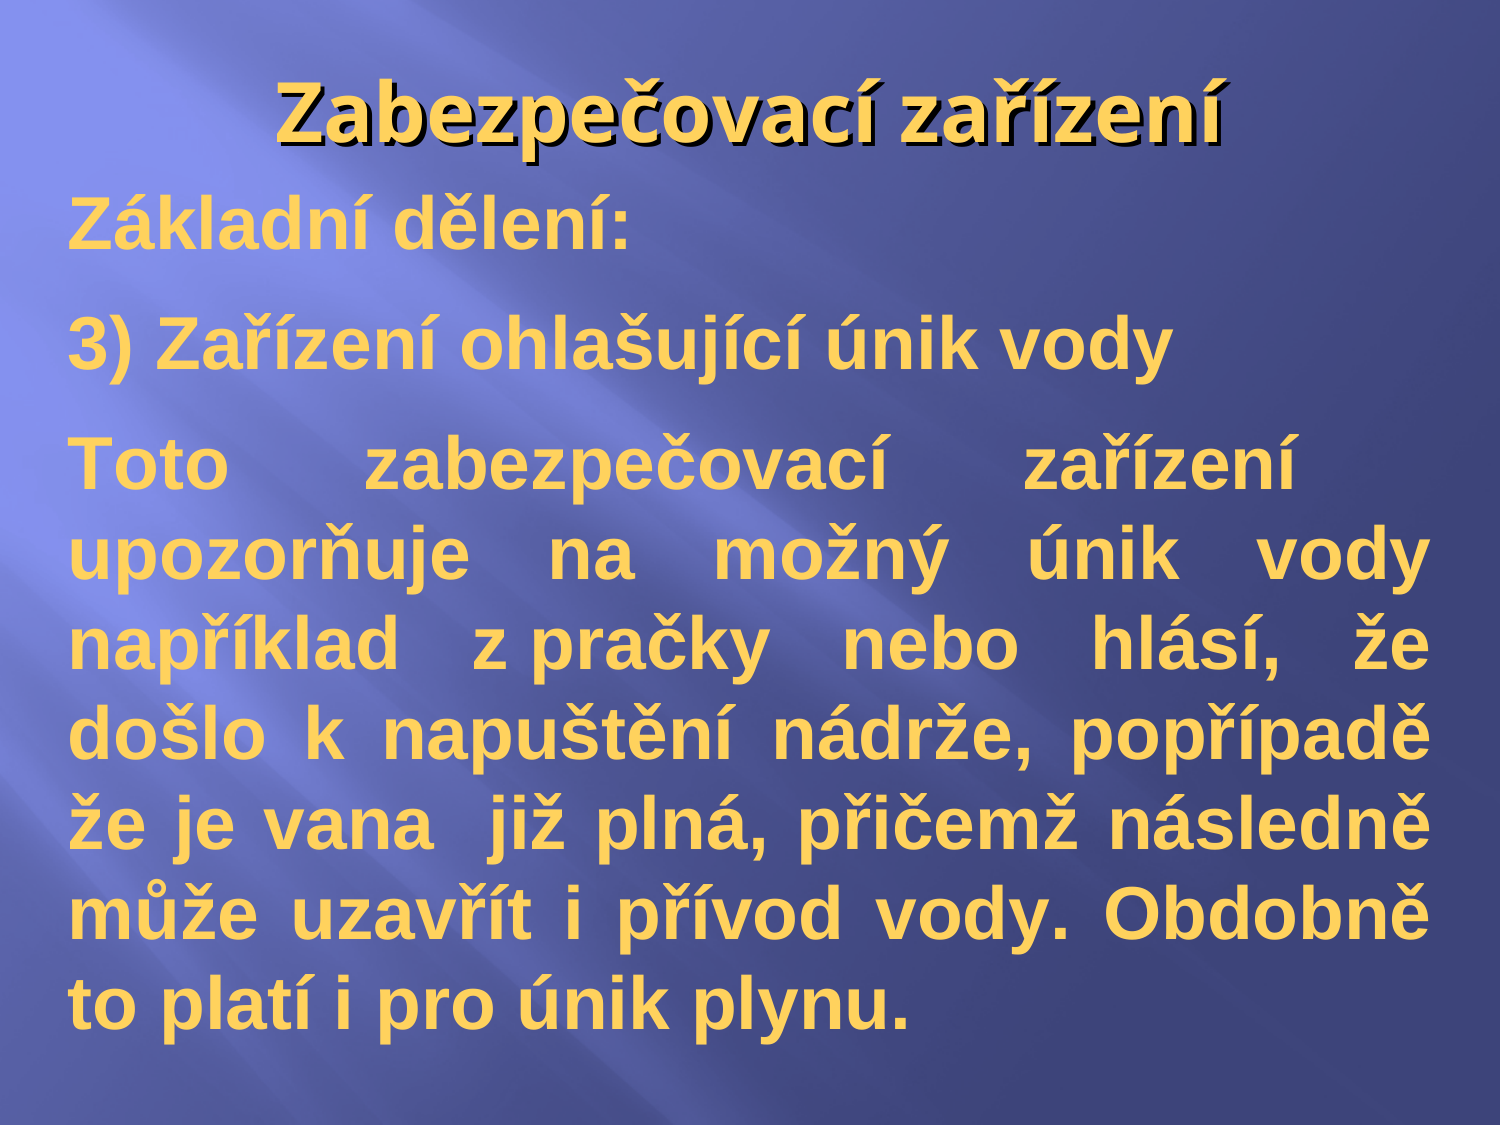

# Zabezpečovací zařízení
Základní dělení:
3) Zařízení ohlašující únik vody
Toto zabezpečovací zařízení upozorňuje na možný únik vody například z pračky nebo hlásí, že došlo k napuštění nádrže, popřípadě že je vana již plná, přičemž následně může uzavřít i přívod vody. Obdobně to platí i pro únik plynu.